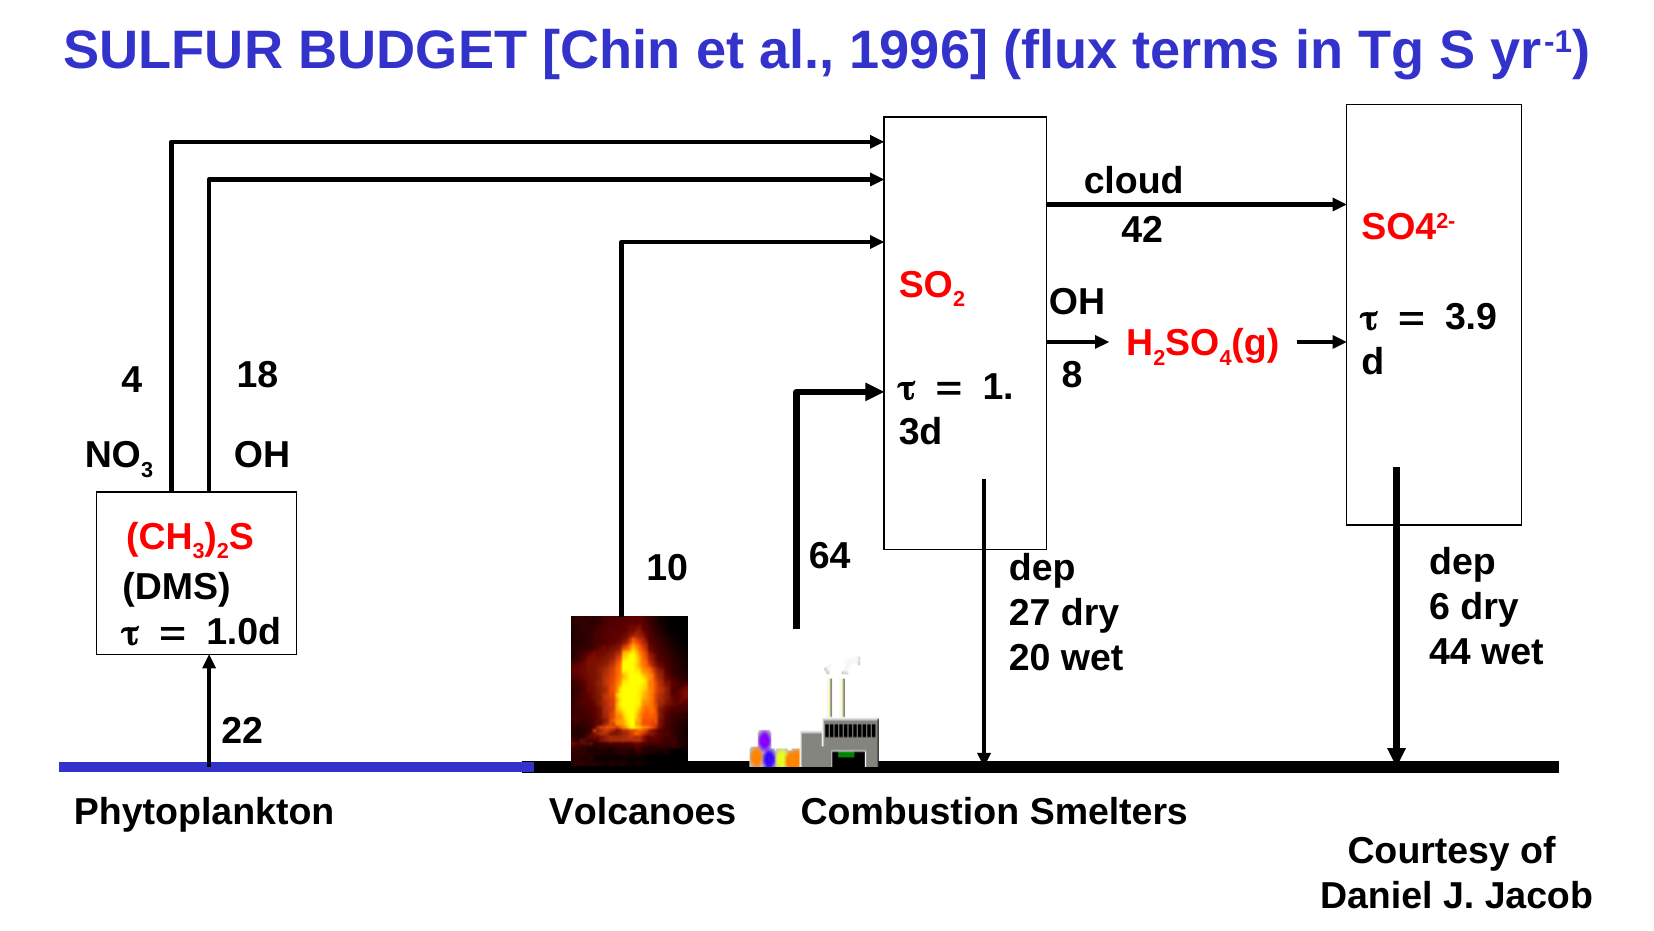

# SULFUR BUDGET [Chin et al., 1996] (flux terms in Tg S yr-1)
SO42-
3.9d
SO2
1.3d
cloud
42
OH
H2SO4(g)
18
8
4
NO3
OH
(CH3)2S
64
dep
6 dry
44 wet
10
dep
27 dry
20 wet
(DMS)
1.0d
22
Phytoplankton
Volcanoes
Combustion Smelters
Courtesy of
Daniel J. Jacob